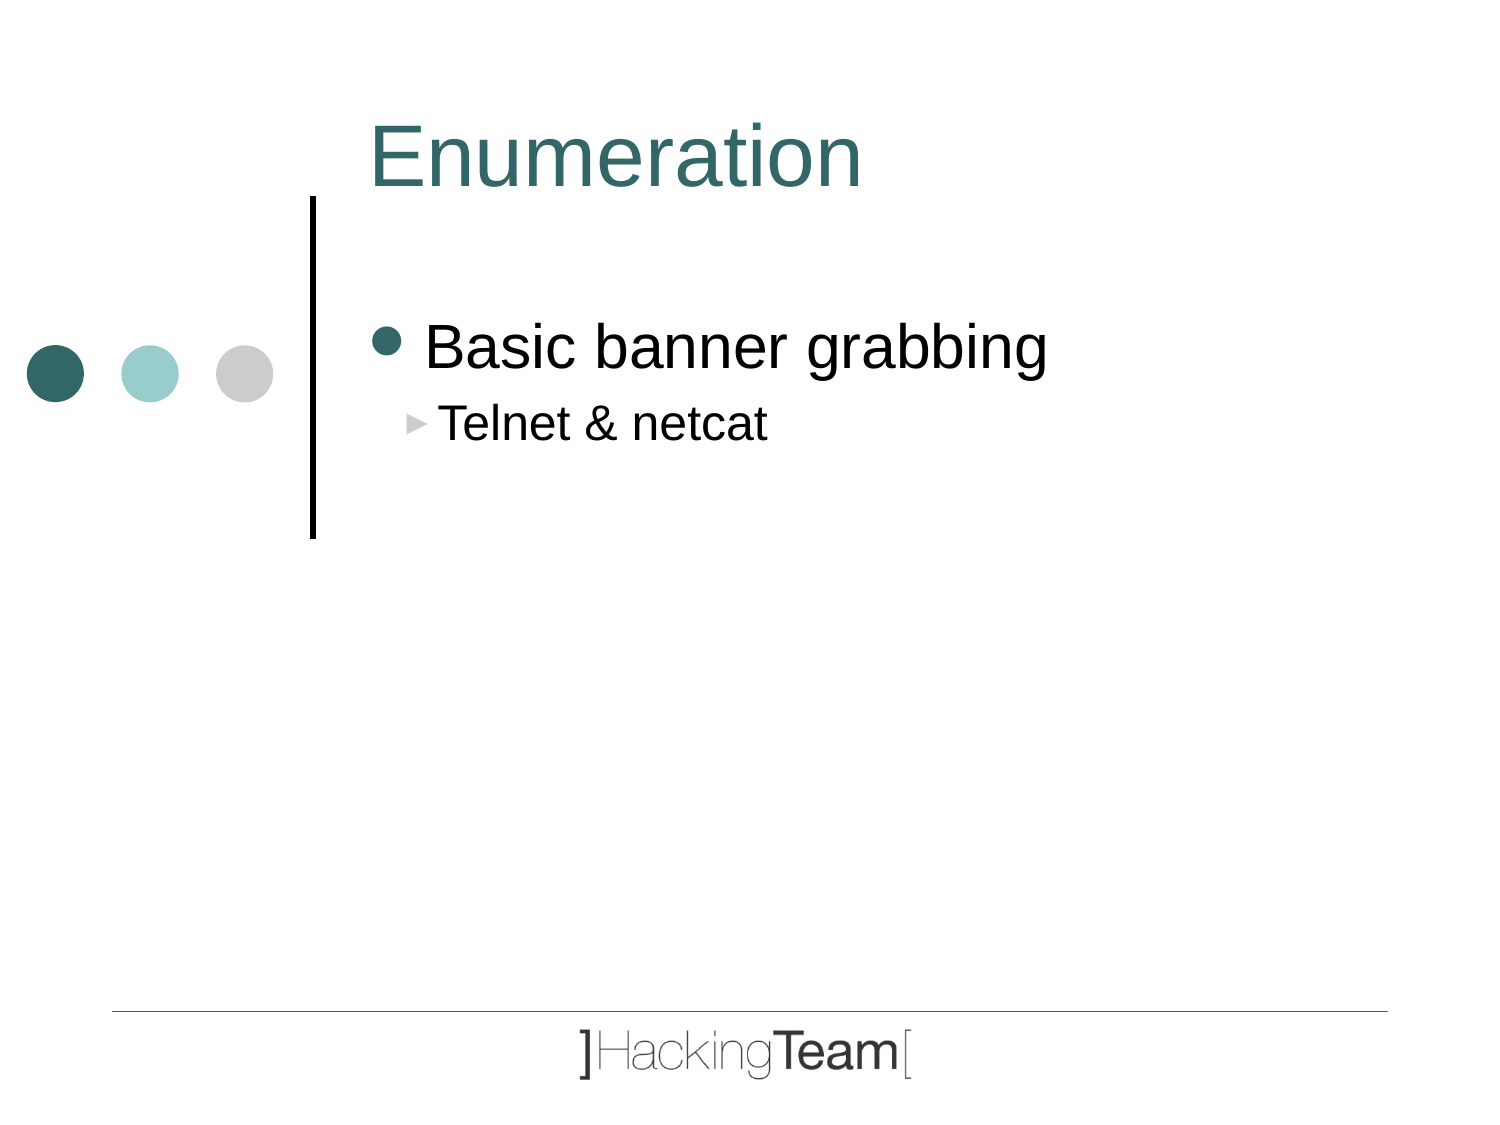

# Enumeration
Basic banner grabbing
Telnet & netcat